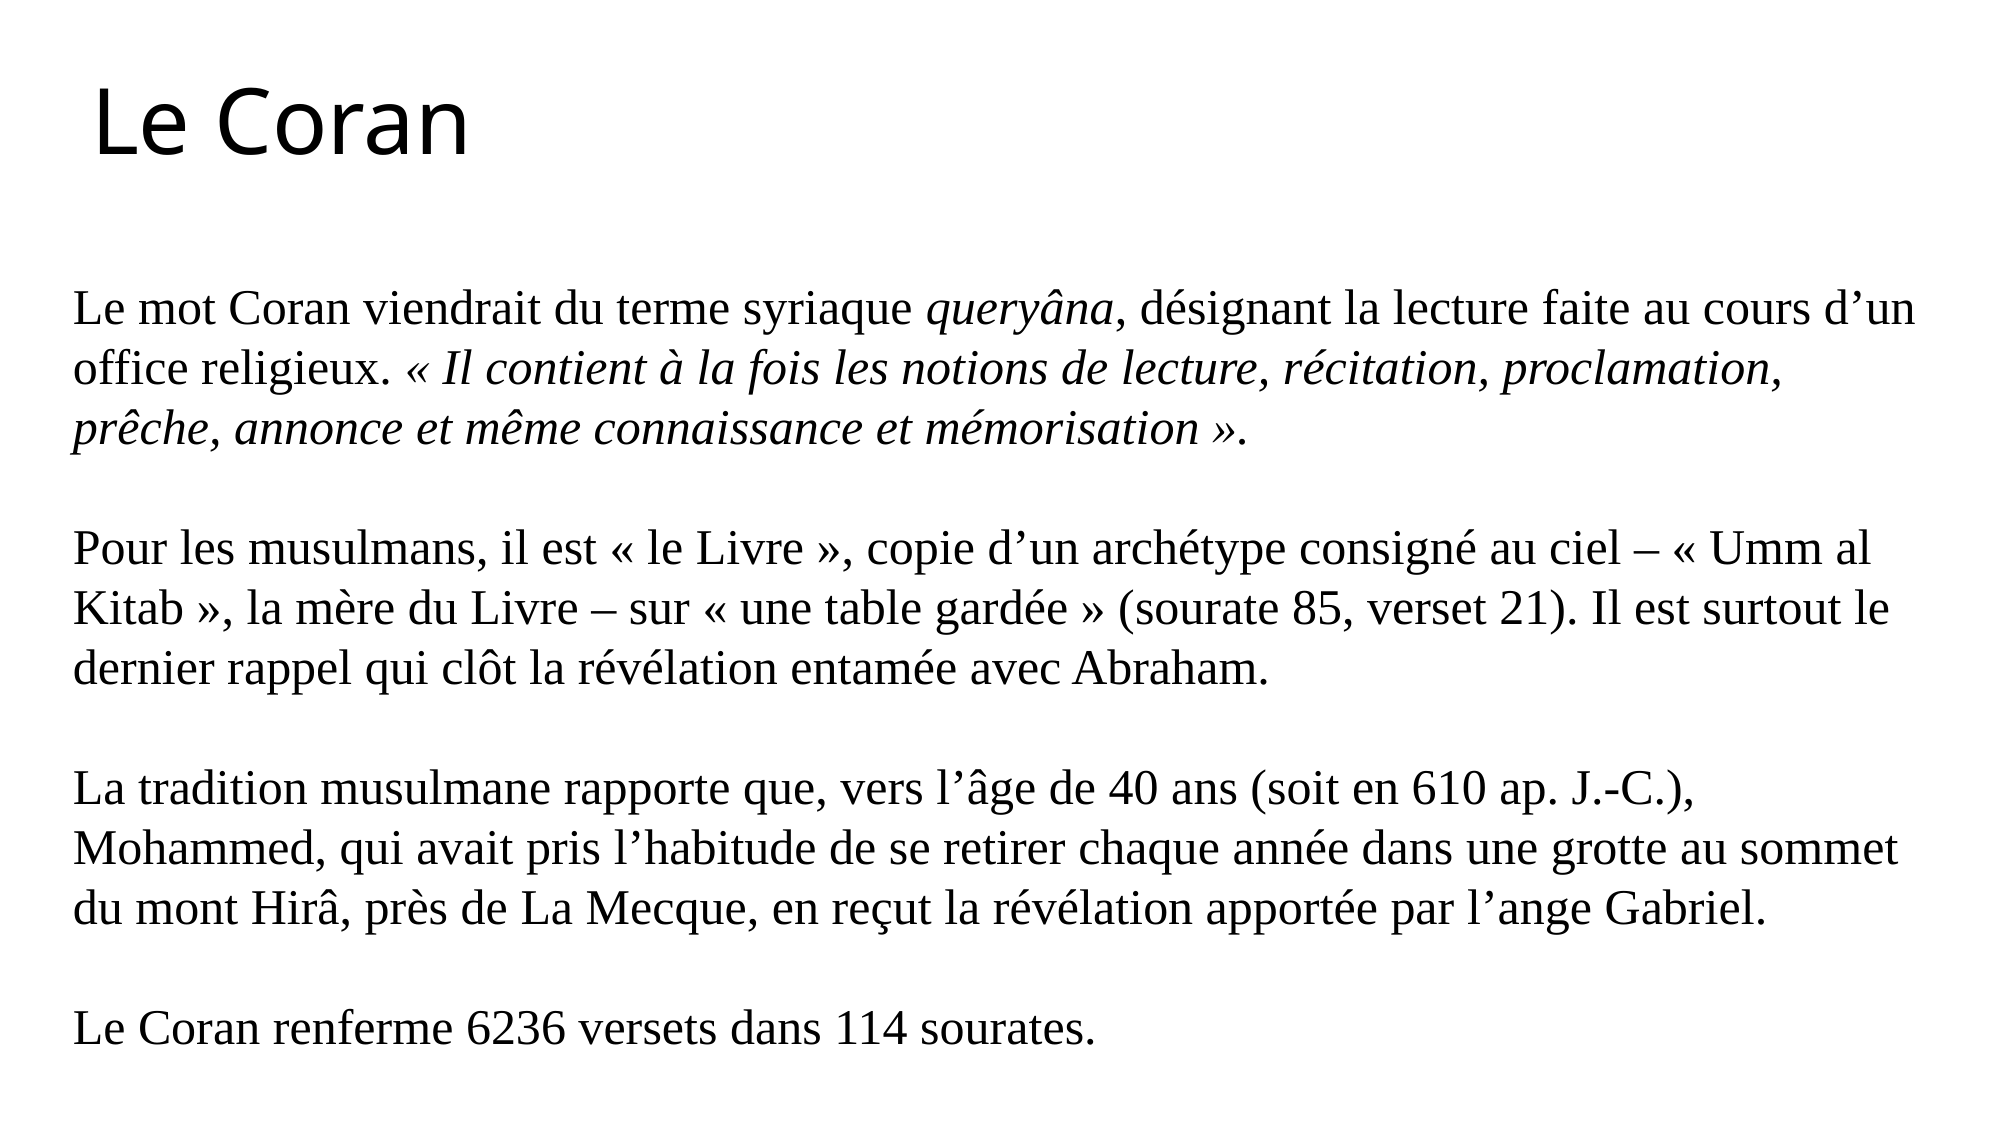

# Le Coran
Le mot Coran viendrait du terme syriaque queryâna, désignant la lecture faite au cours d’un office religieux. « Il contient à la fois les notions de lecture, récitation, proclamation, prêche, annonce et même connaissance et mémorisation ».
Pour les musulmans, il est « le Livre », copie d’un archétype consigné au ciel – « Umm al Kitab », la mère du Livre – sur « une table gardée » (sourate 85, verset 21). Il est surtout le dernier rappel qui clôt la révélation entamée avec Abraham.
La tradition musulmane rapporte que, vers l’âge de 40 ans (soit en 610 ap. J.-C.), Mohammed, qui avait pris l’habitude de se retirer chaque année dans une grotte au sommet du mont Hirâ, près de La Mecque, en reçut la révélation apportée par l’ange Gabriel.
Le Coran renferme 6236 versets dans 114 sourates.